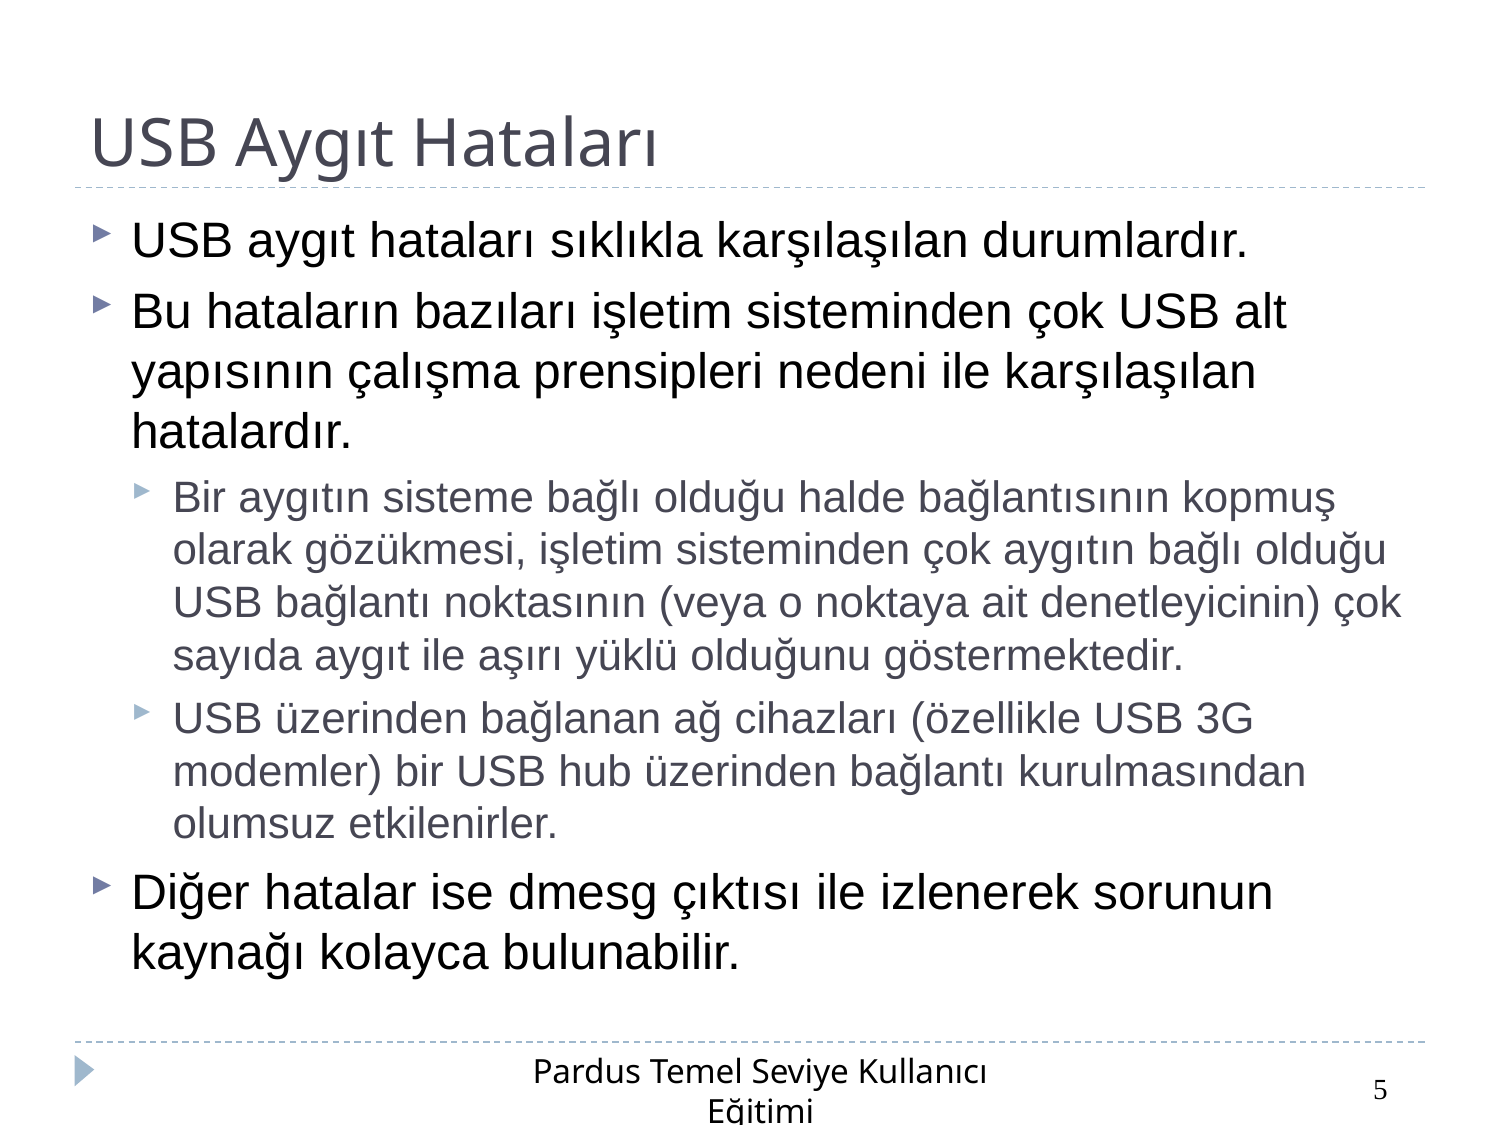

# USB Aygıt Hataları
USB aygıt hataları sıklıkla karşılaşılan durumlardır.
Bu hataların bazıları işletim sisteminden çok USB alt yapısının çalışma prensipleri nedeni ile karşılaşılan hatalardır.
Bir aygıtın sisteme bağlı olduğu halde bağlantısının kopmuş olarak gözükmesi, işletim sisteminden çok aygıtın bağlı olduğu USB bağlantı noktasının (veya o noktaya ait denetleyicinin) çok sayıda aygıt ile aşırı yüklü olduğunu göstermektedir.
USB üzerinden bağlanan ağ cihazları (özellikle USB 3G modemler) bir USB hub üzerinden bağlantı kurulmasından olumsuz etkilenirler.
Diğer hatalar ise dmesg çıktısı ile izlenerek sorunun kaynağı kolayca bulunabilir.